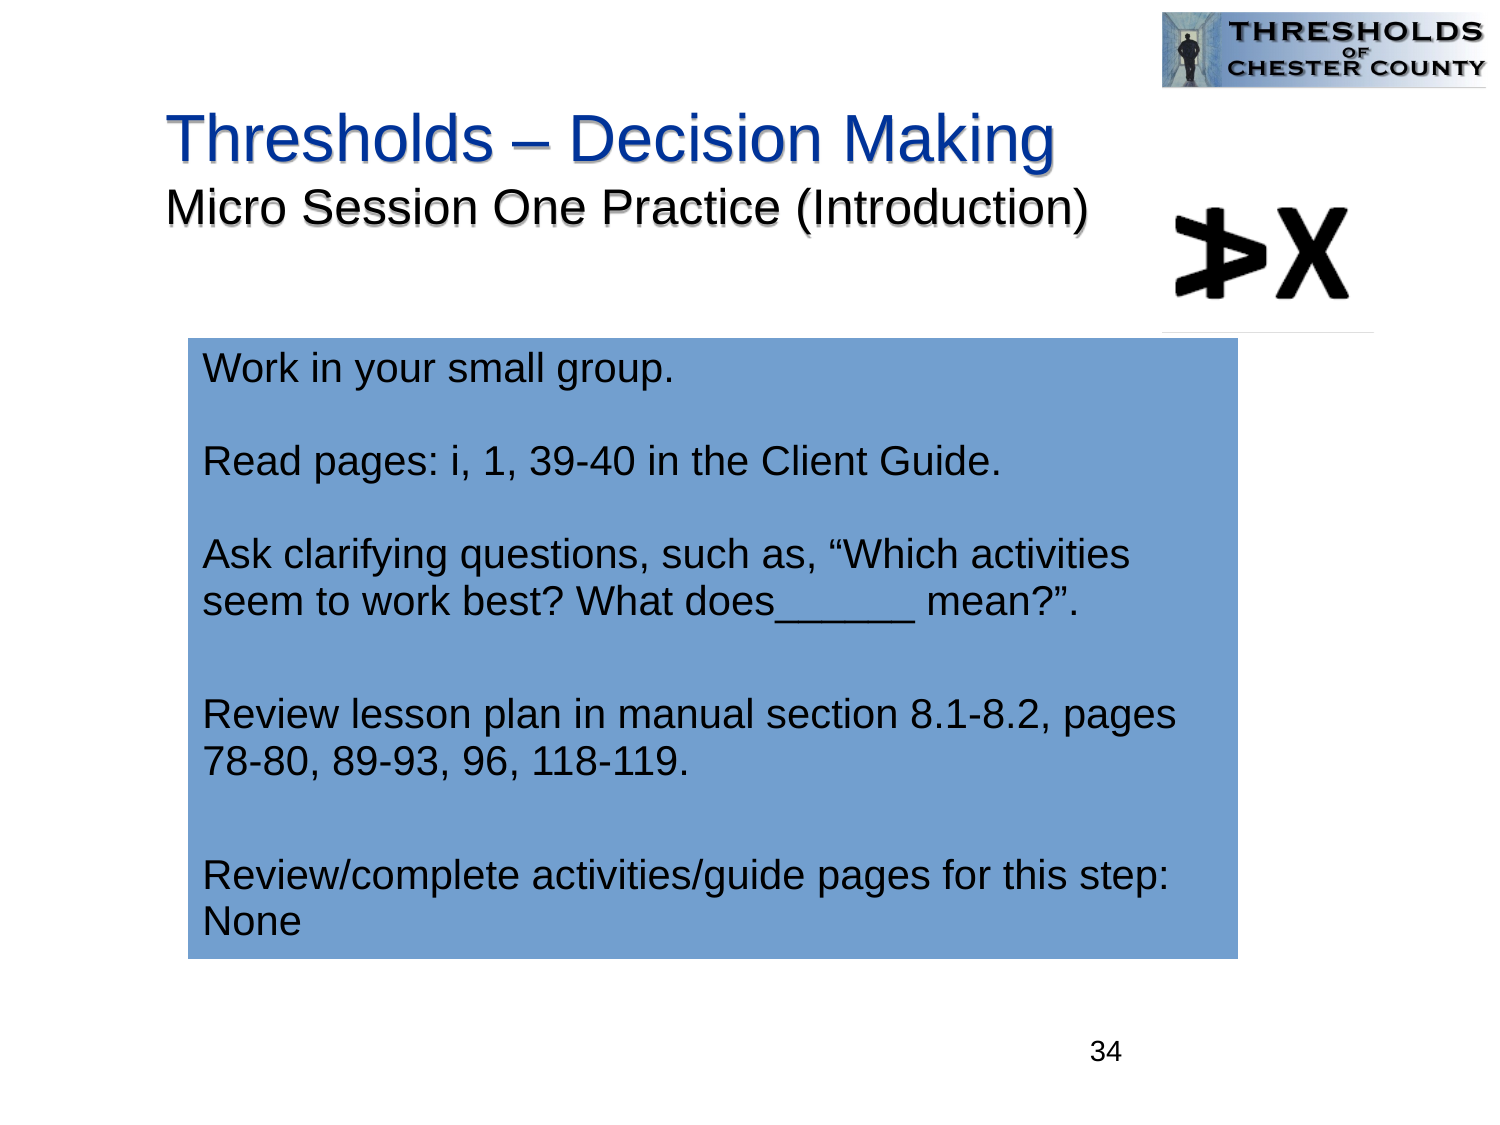

# Thresholds – Decision Making Micro Session One Practice (Introduction)
| Work in your small group. |
| --- |
| Read pages: i, 1, 39-40 in the Client Guide. |
| Ask clarifying questions, such as, “Which activities seem to work best? What does\_\_\_\_\_\_ mean?”. |
| Review lesson plan in manual section 8.1-8.2, pages 78-80, 89-93, 96, 118-119. |
| Review/complete activities/guide pages for this step: None |
28